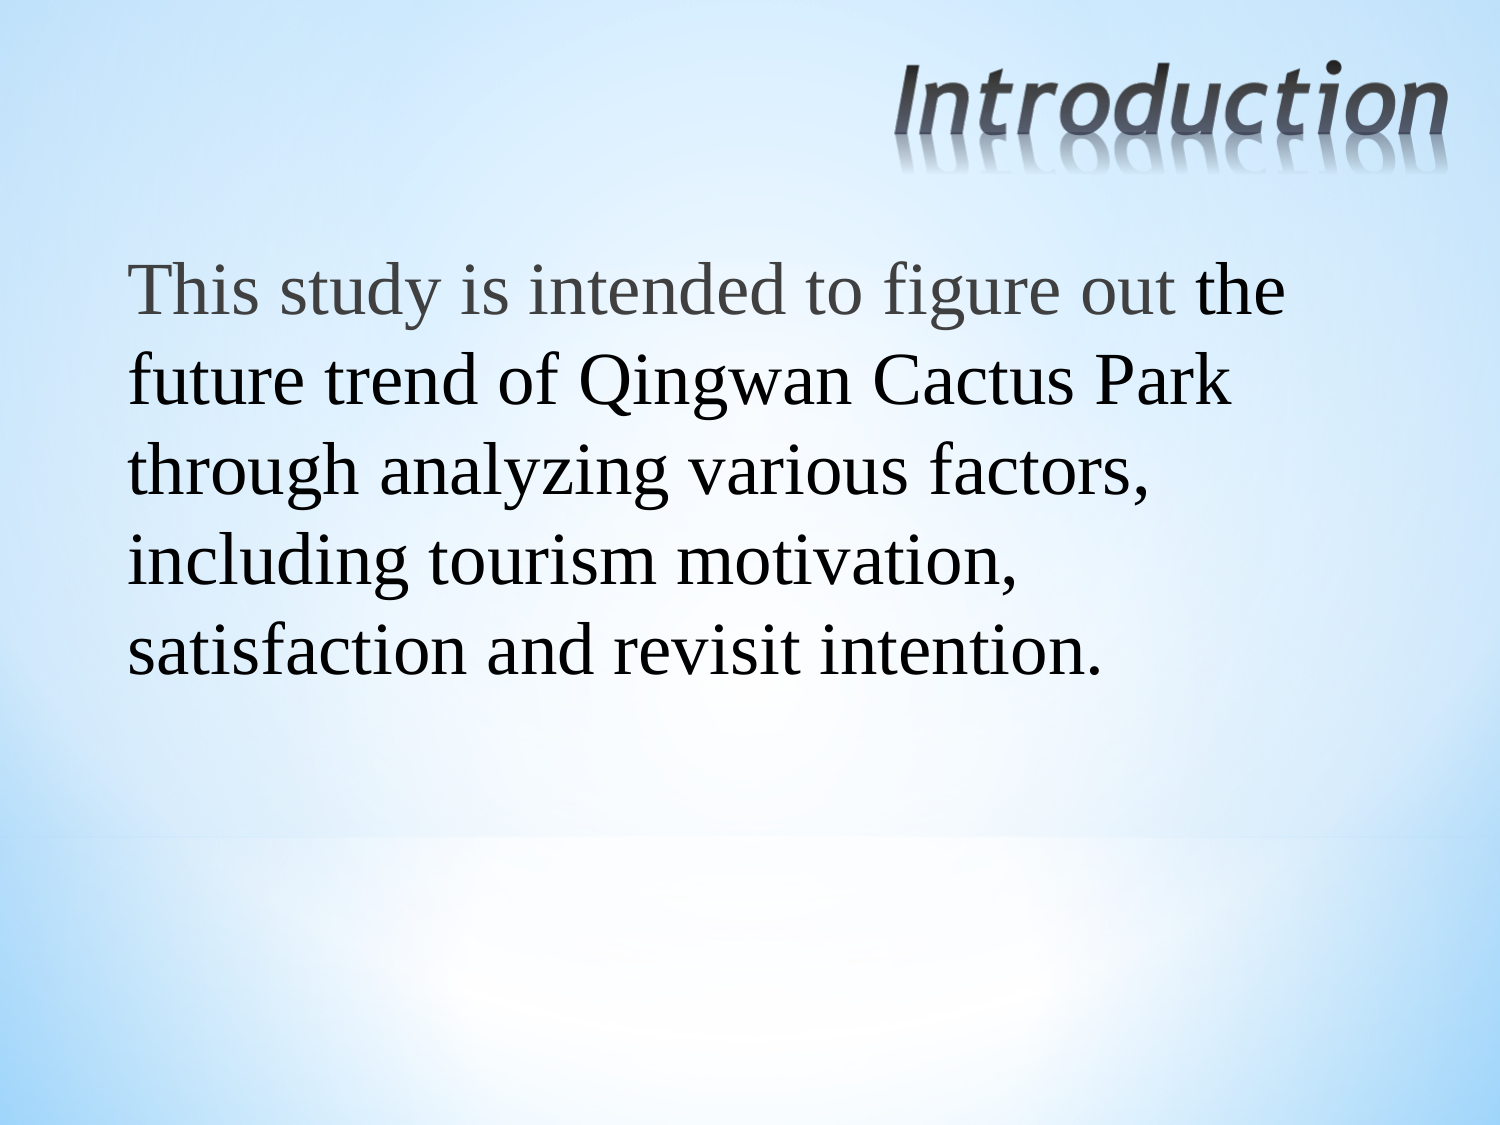

# This study is intended to figure out the future trend of Qingwan Cactus Park through analyzing various factors, including tourism motivation, satisfaction and revisit intention.